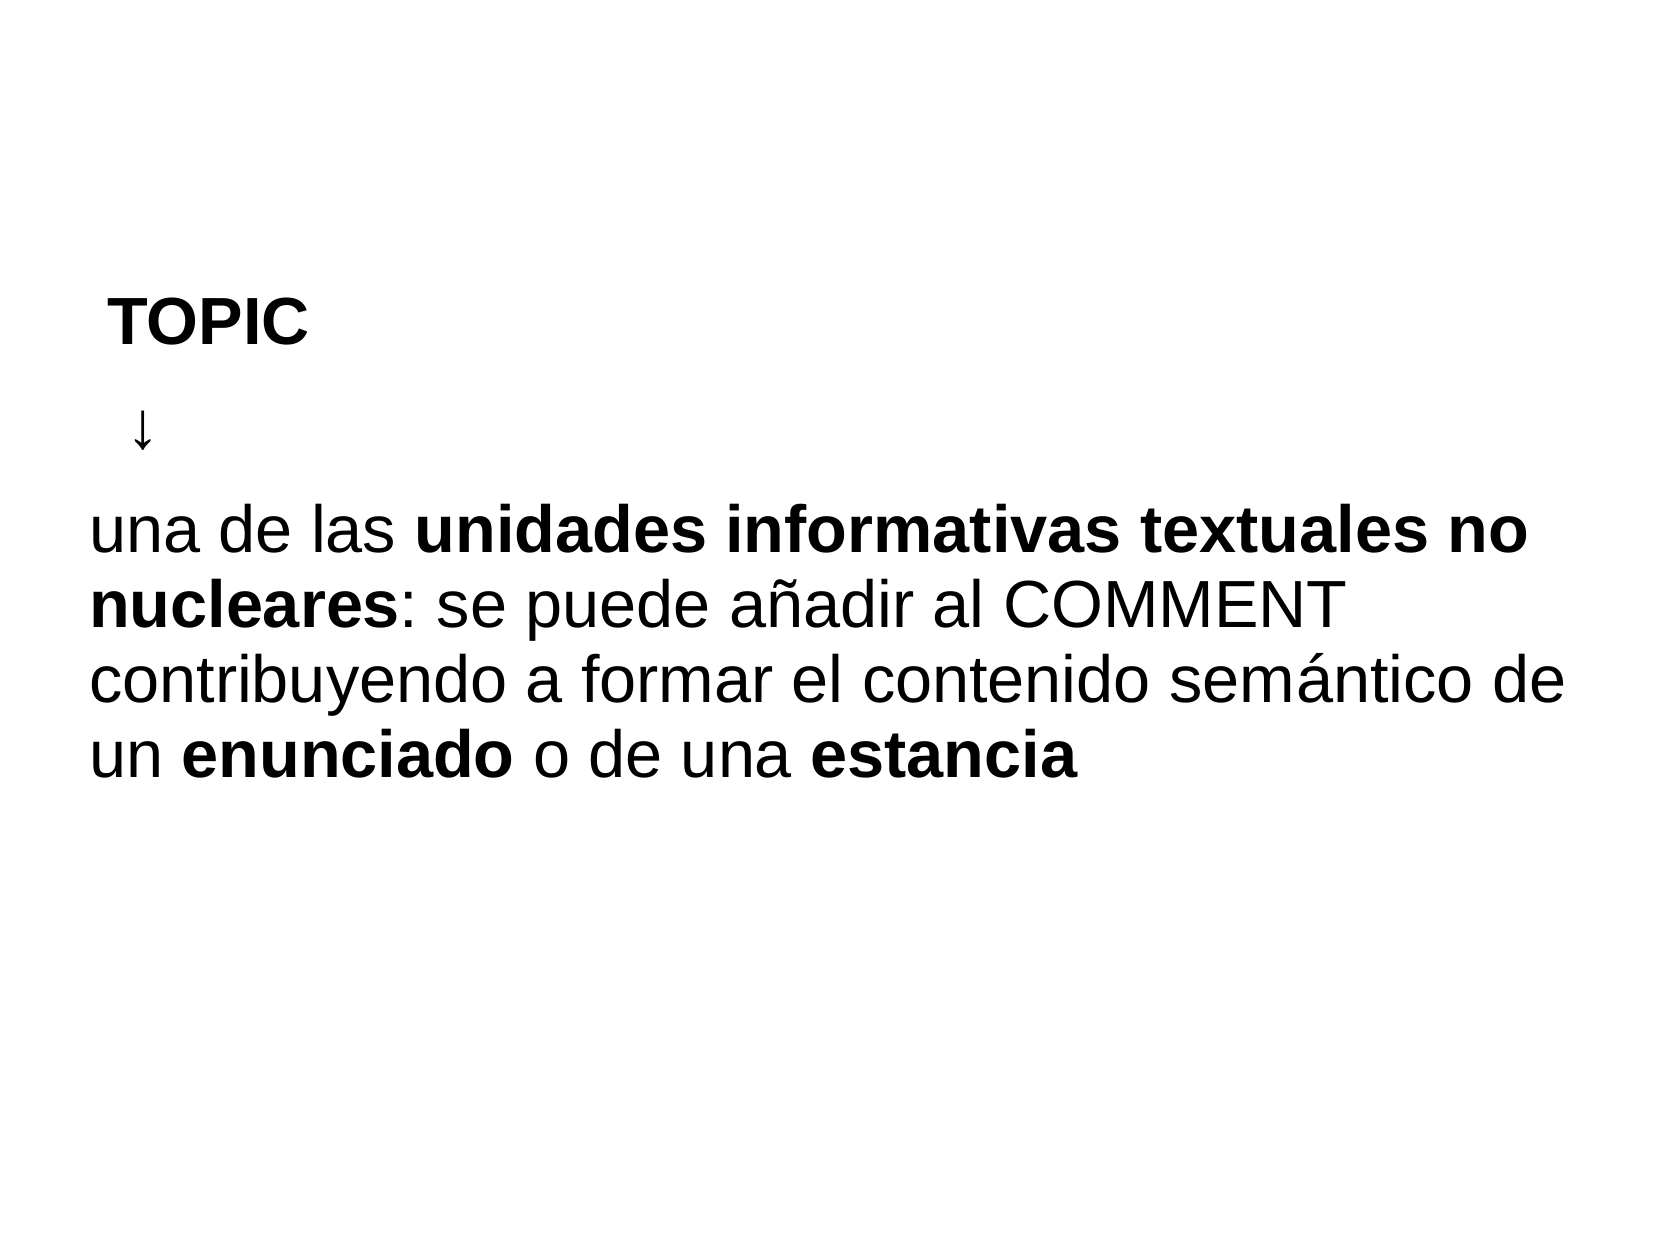

# TOPIC
 ↓
una de las unidades informativas textuales no nucleares: se puede añadir al COMMENT contribuyendo a formar el contenido semántico de un enunciado o de una estancia